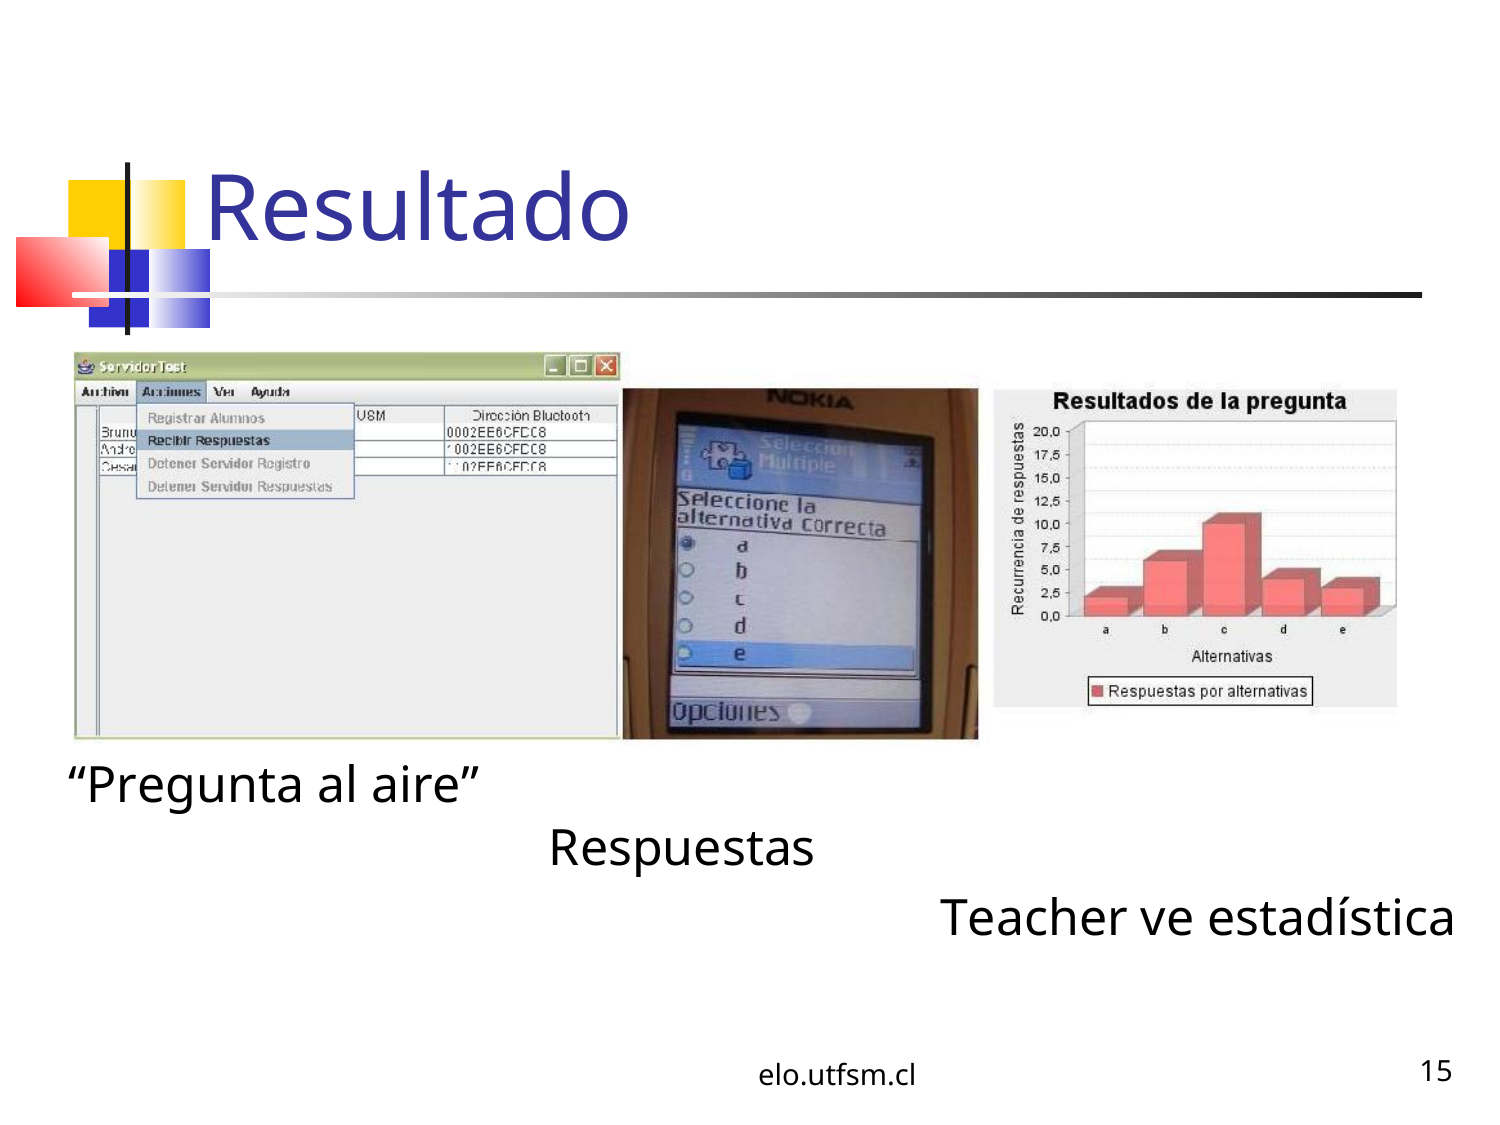

# Resultado
“Pregunta al aire”
Respuestas
Teacher ve estadística
elo.utfsm.cl